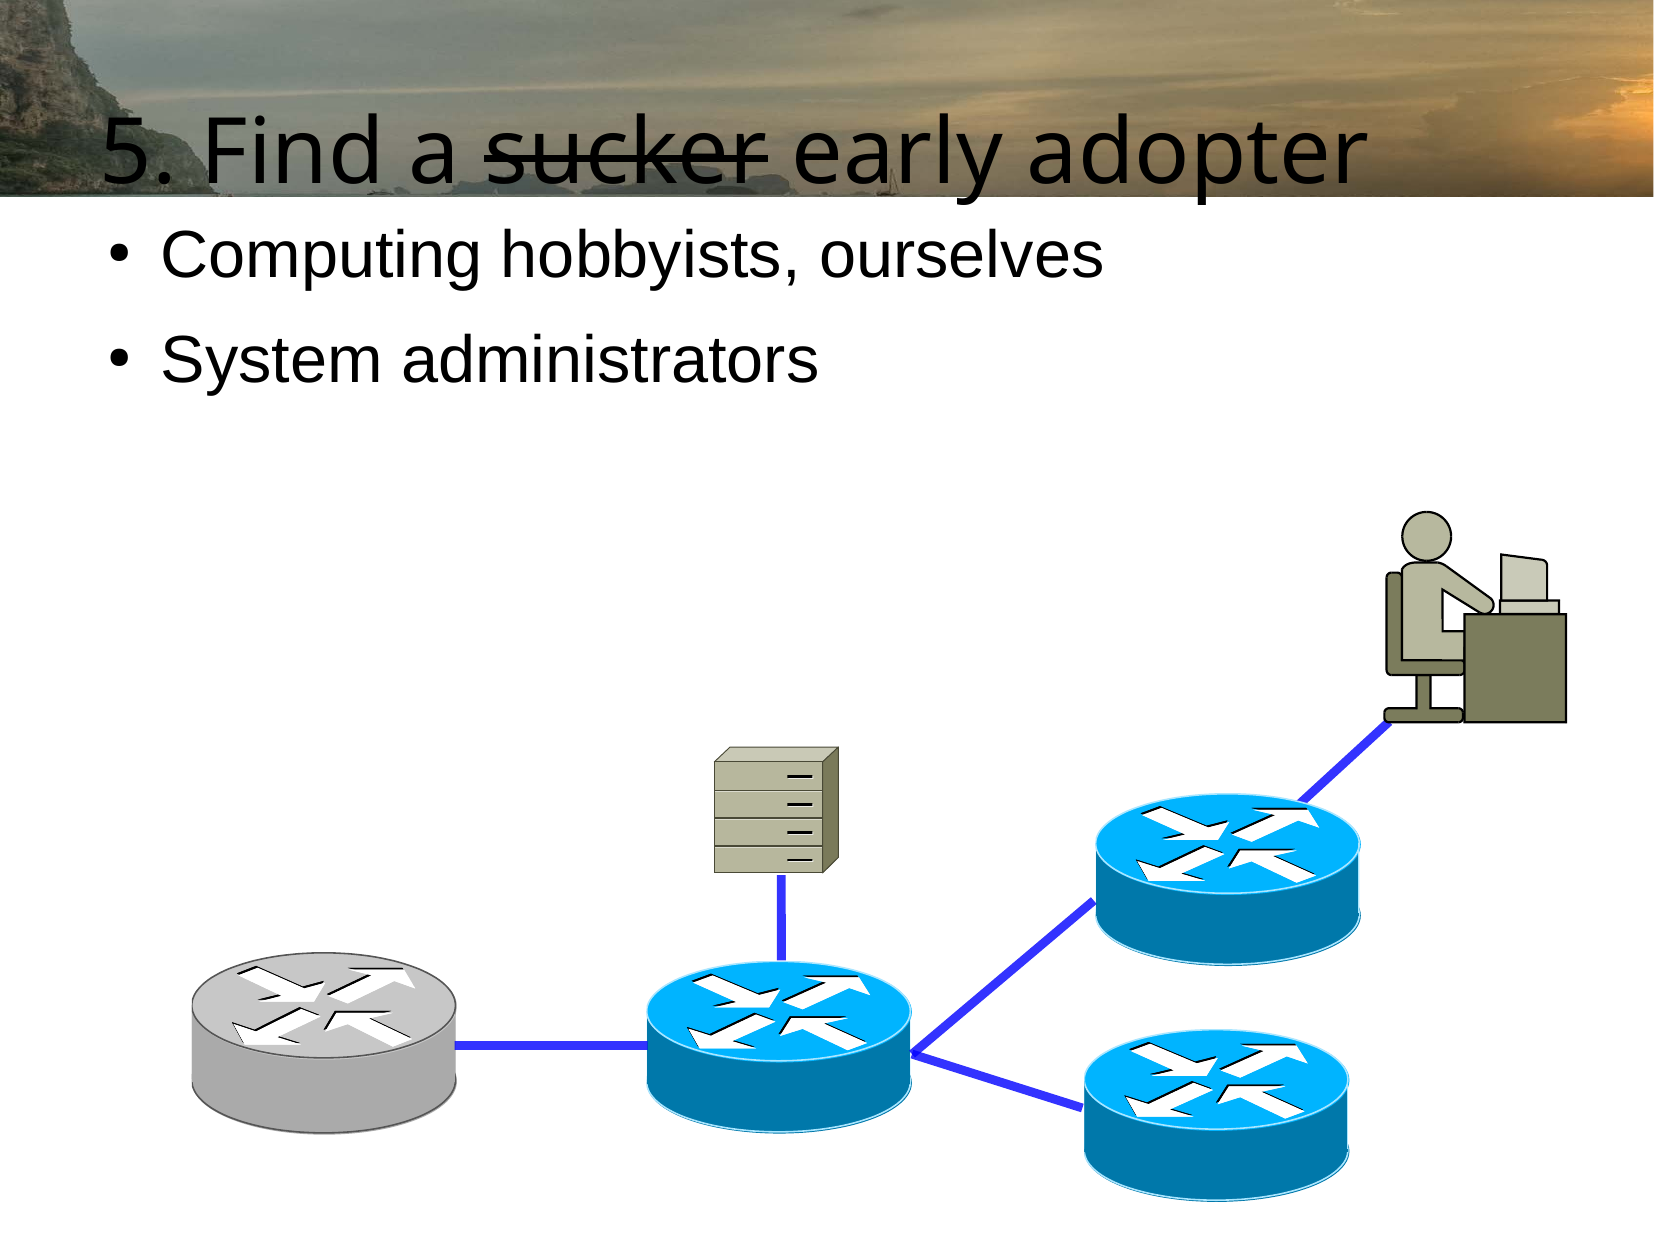

# 5. Find a sucker early adopter
Computing hobbyists, ourselves
System administrators